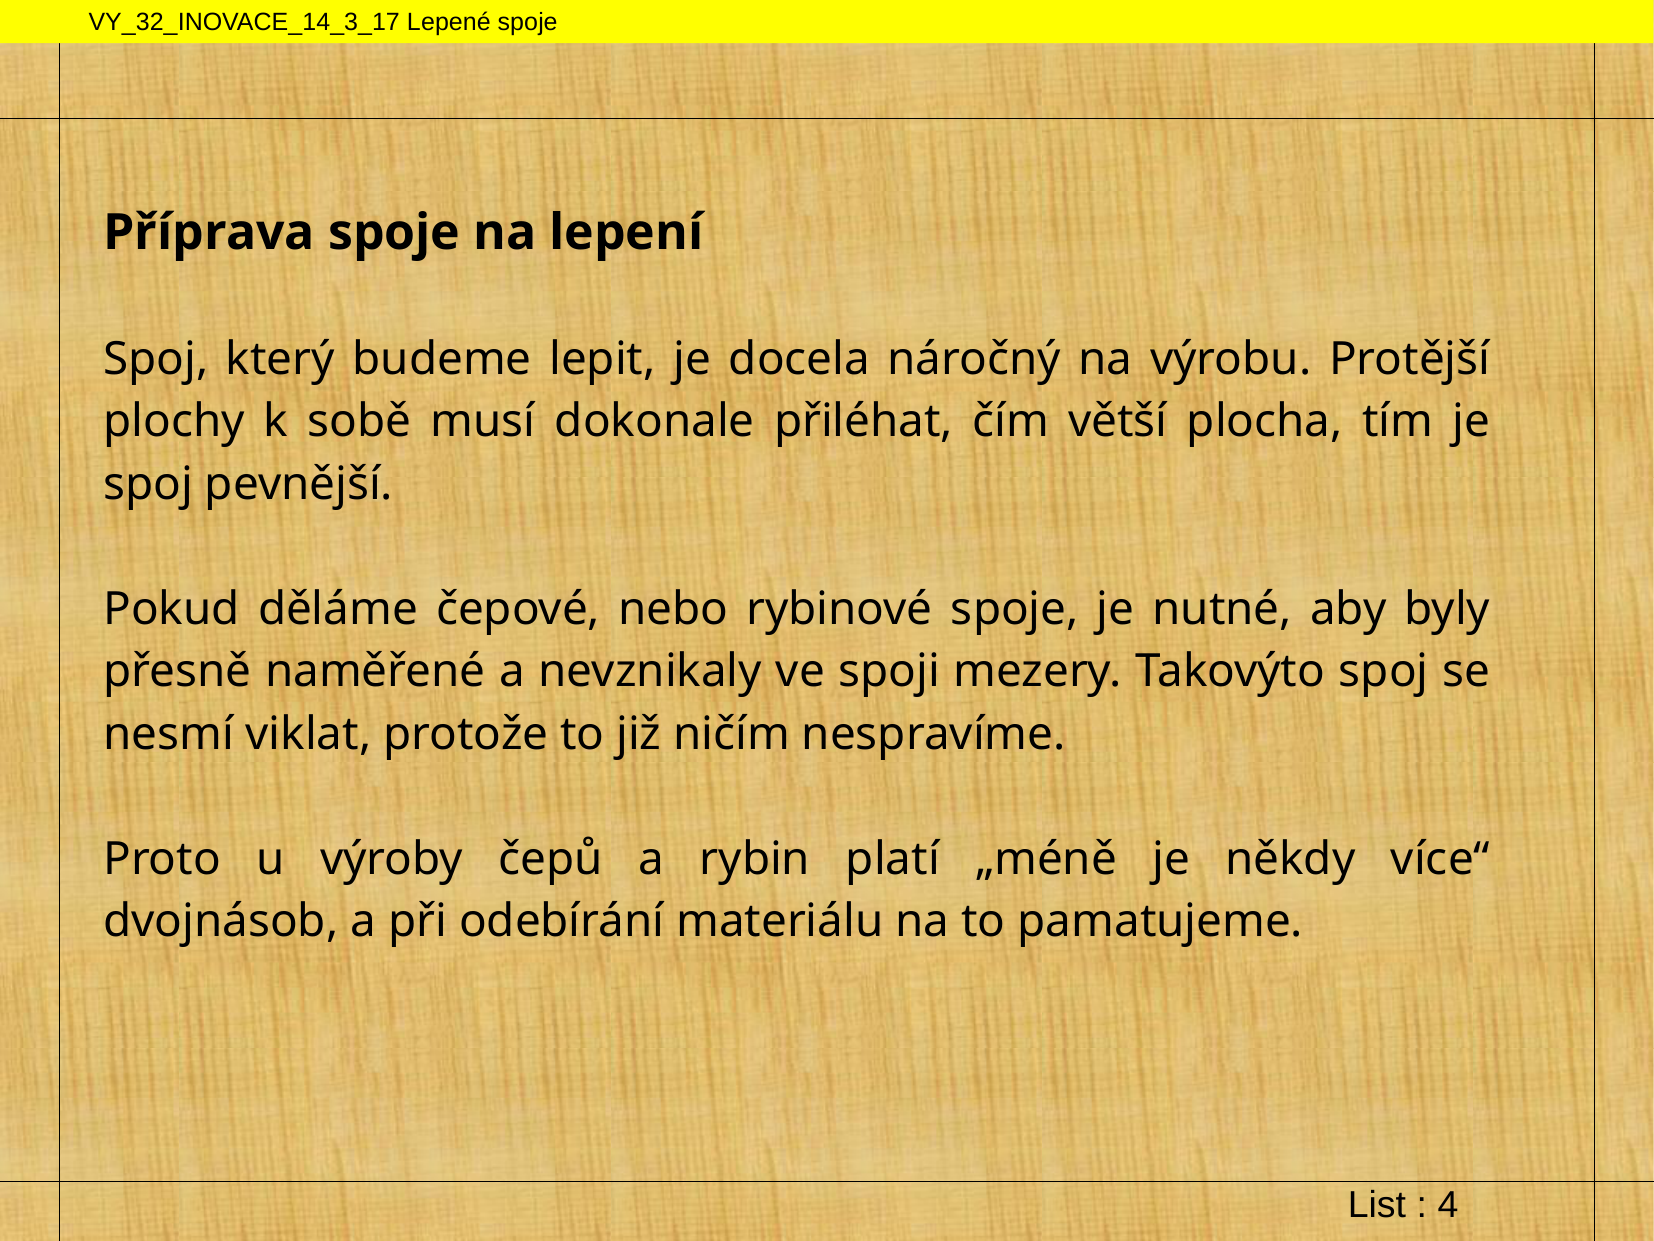

VY_32_INOVACE_14_3_17 Lepené spoje
Příprava spoje na lepení
Spoj, který budeme lepit, je docela náročný na výrobu. Protější plochy k sobě musí dokonale přiléhat, čím větší plocha, tím je spoj pevnější.
Pokud děláme čepové, nebo rybinové spoje, je nutné, aby byly přesně naměřené a nevznikaly ve spoji mezery. Takovýto spoj se nesmí viklat, protože to již ničím nespravíme.
Proto u výroby čepů a rybin platí „méně je někdy více“ dvojnásob, a při odebírání materiálu na to pamatujeme.
List :